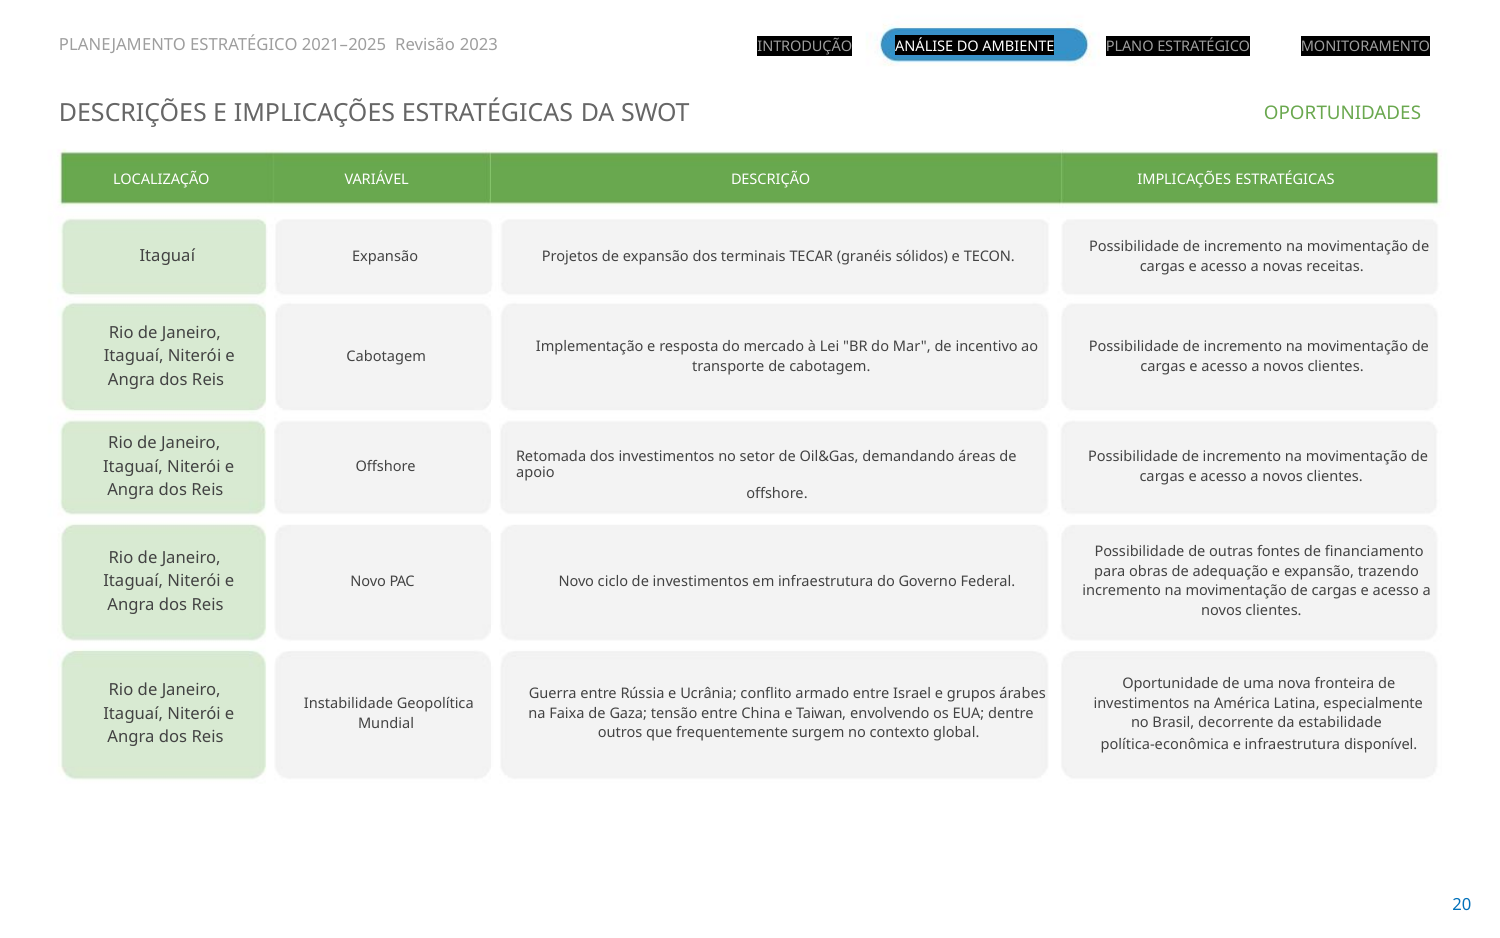

PLANEJAMENTO ESTRATÉGICO 2021–2025 Revisão 2023
ANÁLISE DO AMBIENTE
INTRODUÇÃO
PLANO ESTRATÉGICO
MONITORAMENTO
DESCRIÇÕES E IMPLICAÇÕES ESTRATÉGICAS DA SWOT
OPORTUNIDADES
LOCALIZAÇÃO
VARIÁVEL
DESCRIÇÃO
IMPLICAÇÕES ESTRATÉGICAS
Possibilidade de incremento na movimentação de
cargas e acesso a novas receitas.
Itaguaí
Expansão
Projetos de expansão dos terminais TECAR (granéis sólidos) e TECON.
Rio de Janeiro,
Itaguaí, Niterói e
Angra dos Reis
Implementação e resposta do mercado à Lei "BR do Mar", de incentivo ao
transporte de cabotagem.
Possibilidade de incremento na movimentação de
cargas e acesso a novos clientes.
Cabotagem
Offshore
Rio de Janeiro,
Itaguaí, Niterói e
Angra dos Reis
Retomada dos investimentos no setor de Oil&Gas, demandando áreas de apoio
offshore.
Possibilidade de incremento na movimentação de
cargas e acesso a novos clientes.
Possibilidade de outras fontes de financiamento
para obras de adequação e expansão, trazendo
incremento na movimentação de cargas e acesso a
novos clientes.
Rio de Janeiro,
Itaguaí, Niterói e
Angra dos Reis
Novo PAC
Novo ciclo de investimentos em infraestrutura do Governo Federal.
Oportunidade de uma nova fronteira de
investimentos na América Latina, especialmente
no Brasil, decorrente da estabilidade
Rio de Janeiro,
Itaguaí, Niterói e
Angra dos Reis
Guerra entre Rússia e Ucrânia; conflito armado entre Israel e grupos árabes
na Faixa de Gaza; tensão entre China e Taiwan, envolvendo os EUA; dentre
outros que frequentemente surgem no contexto global.
Instabilidade Geopolítica
Mundial
política-econômica e infraestrutura disponível.
20